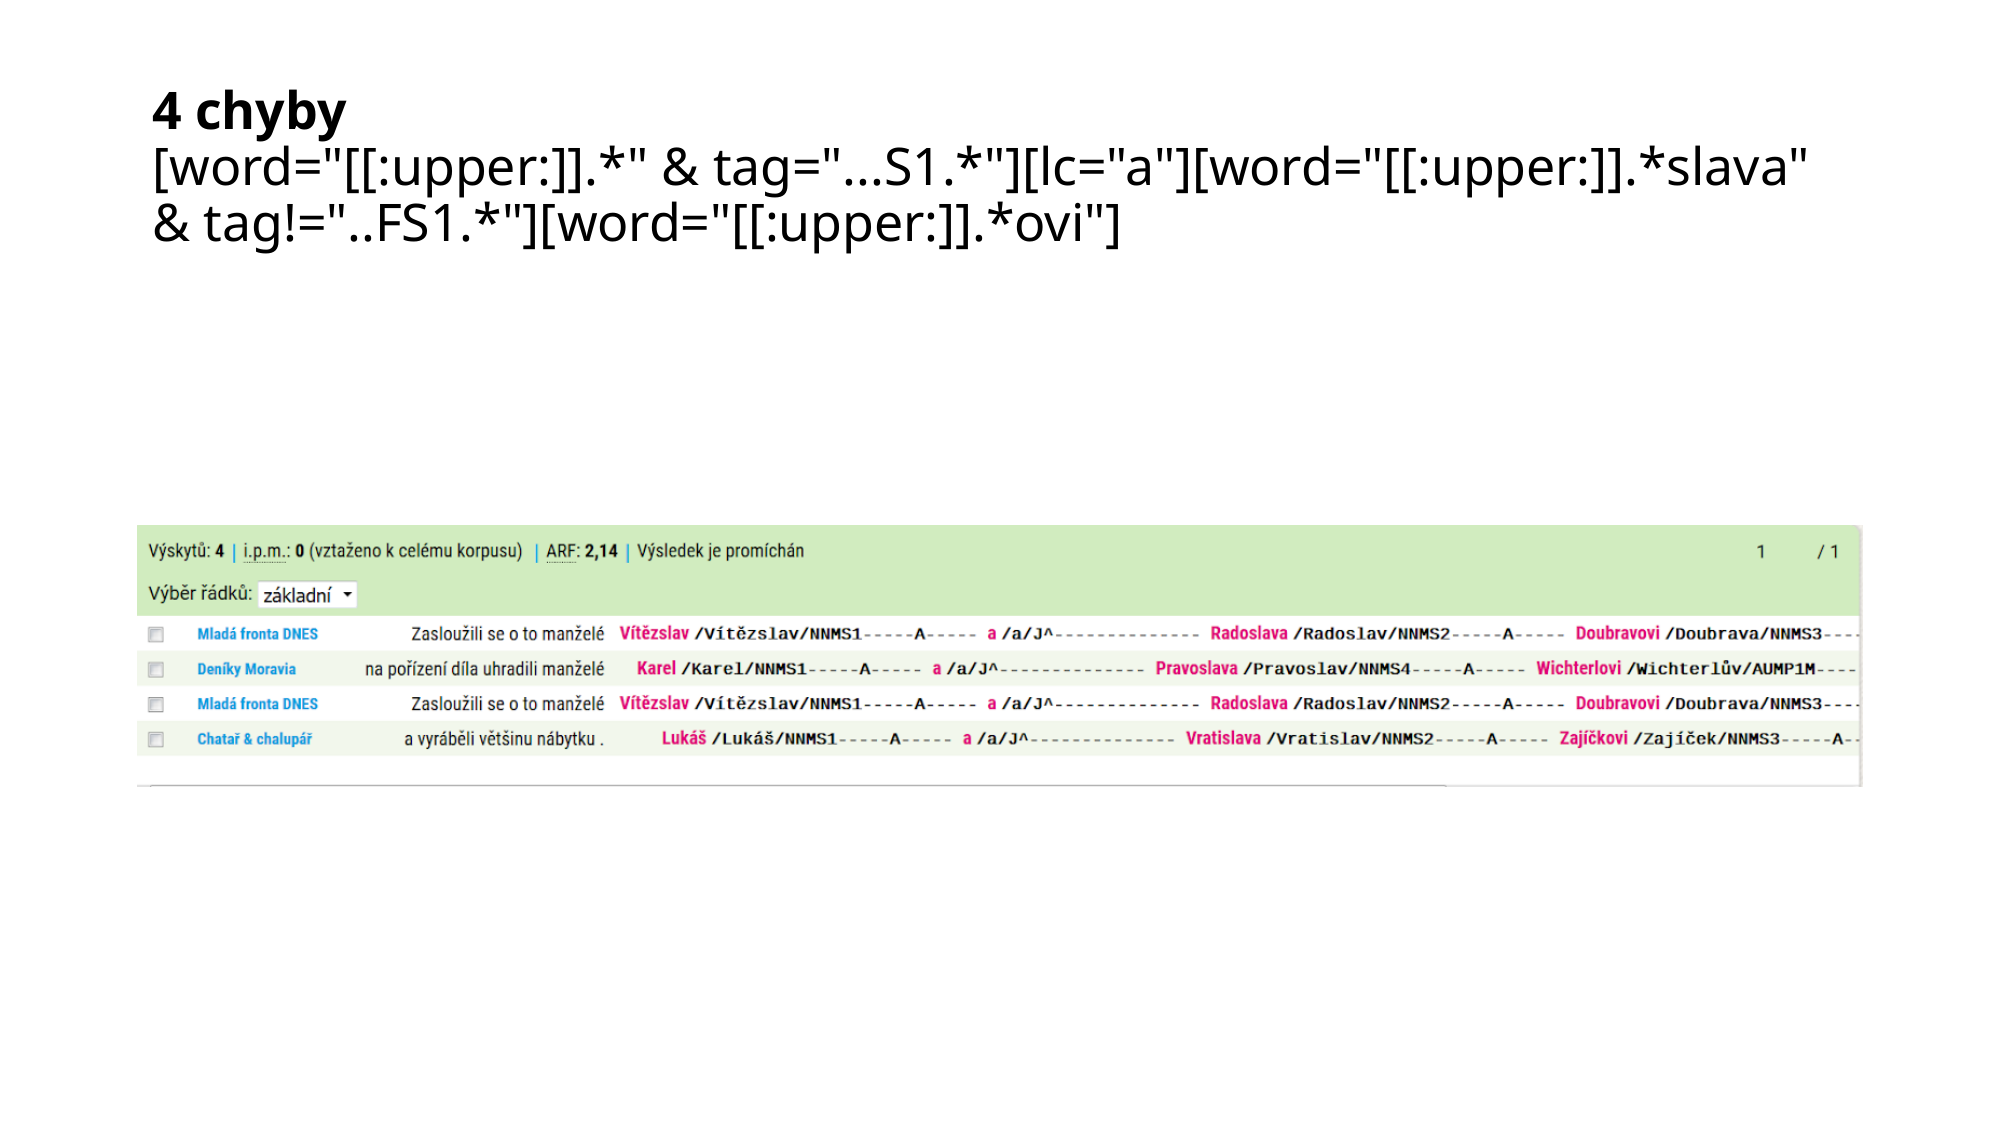

# 4 chyby [word="[[:upper:]].*" & tag="...S1.*"][lc="a"][word="[[:upper:]].*slava" & tag!="..FS1.*"][word="[[:upper:]].*ovi"]